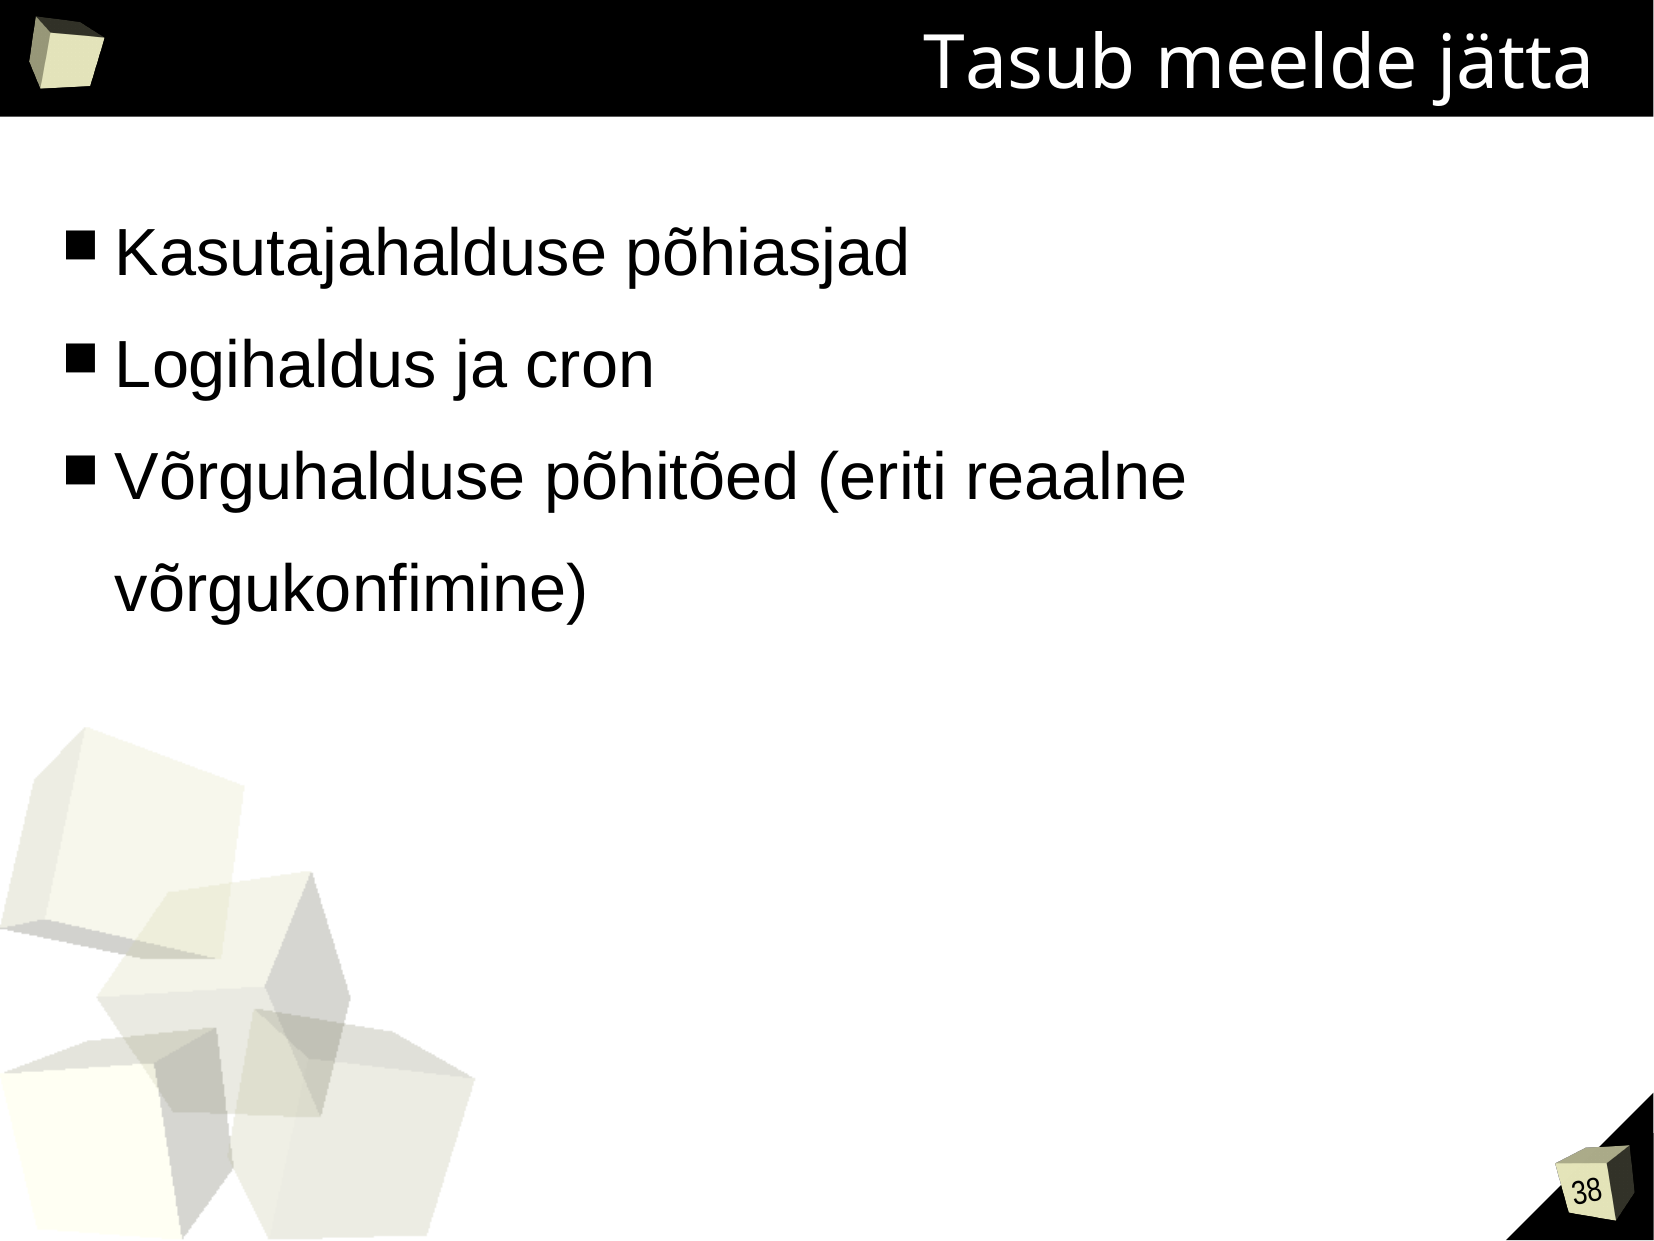

# Tasub meelde jätta
Kasutajahalduse põhiasjad
Logihaldus ja cron
Võrguhalduse põhitõed (eriti reaalne võrgukonfimine)